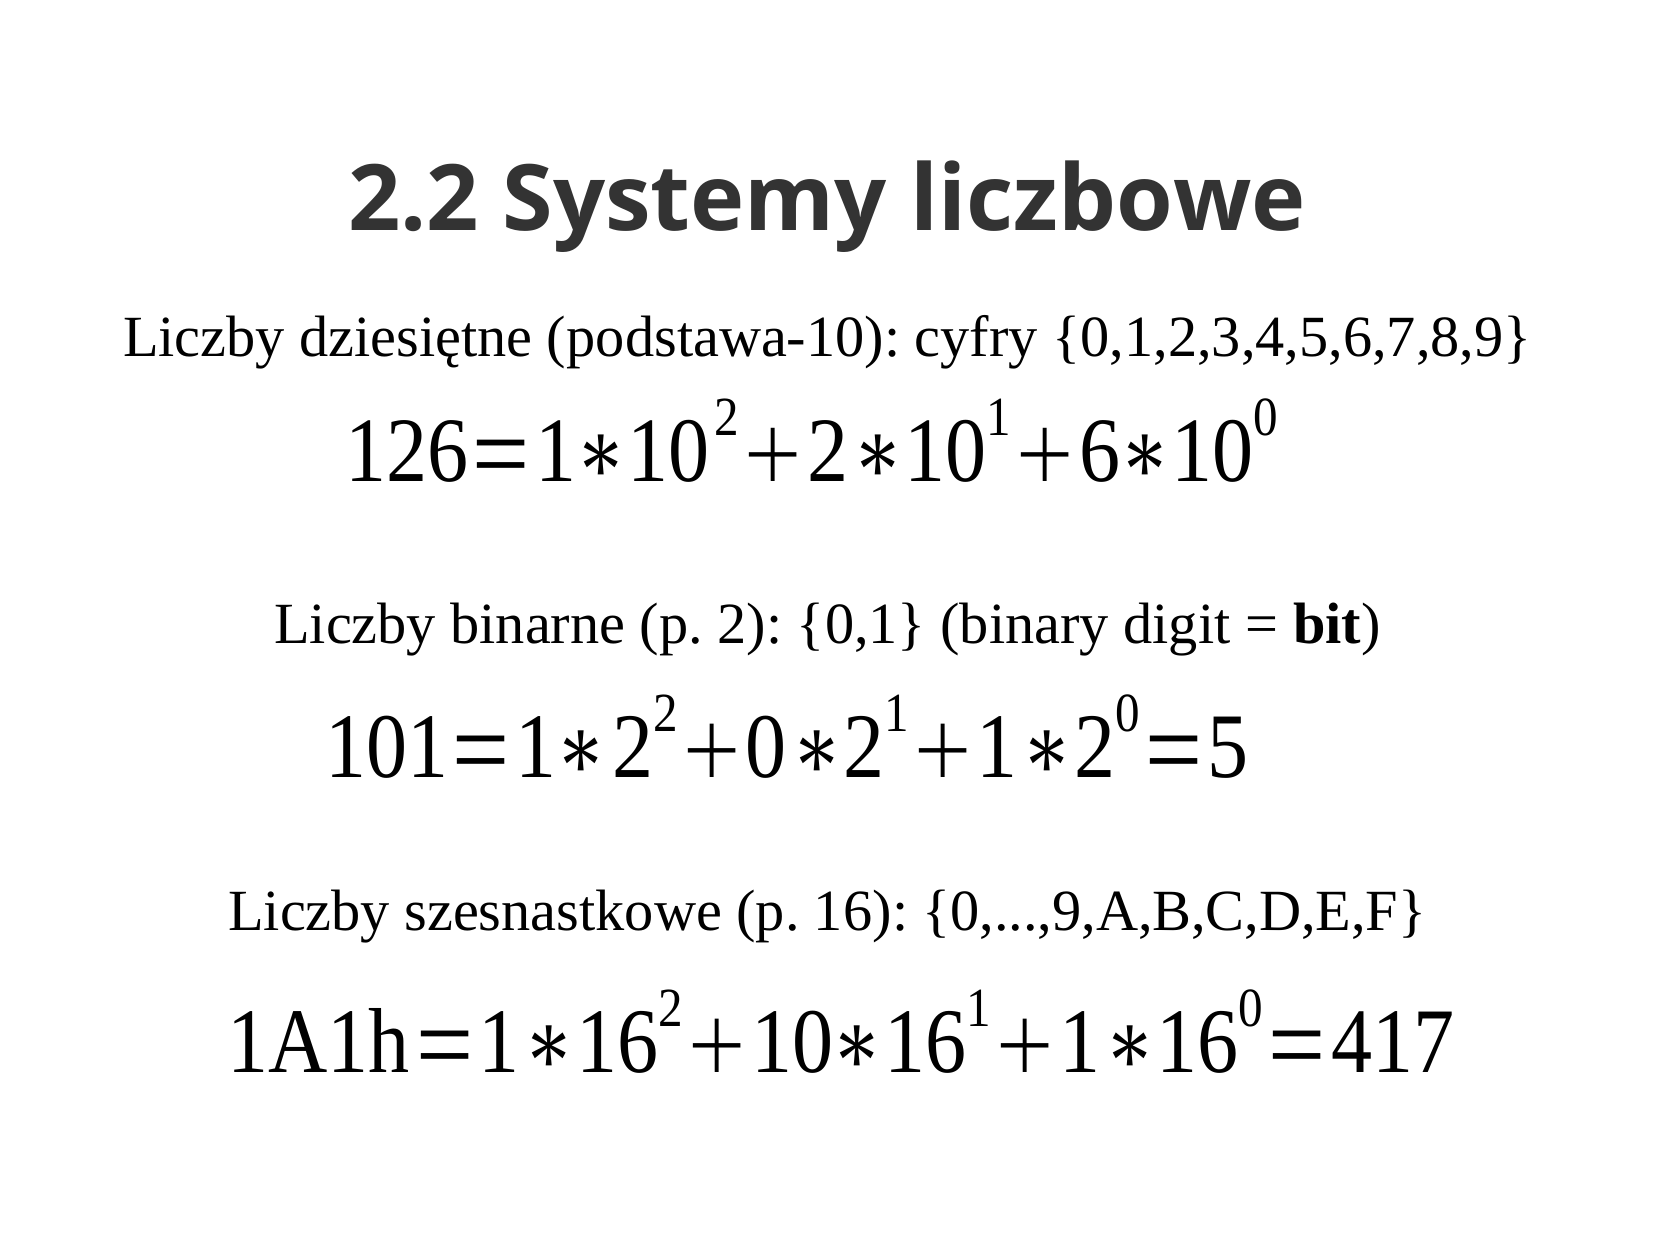

# 2.2 Systemy liczbowe
Liczby dziesiętne (podstawa-10): cyfry {0,1,2,3,4,5,6,7,8,9}
Liczby binarne (p. 2): {0,1} (binary digit = bit)
Liczby szesnastkowe (p. 16): {0,...,9,A,B,C,D,E,F}